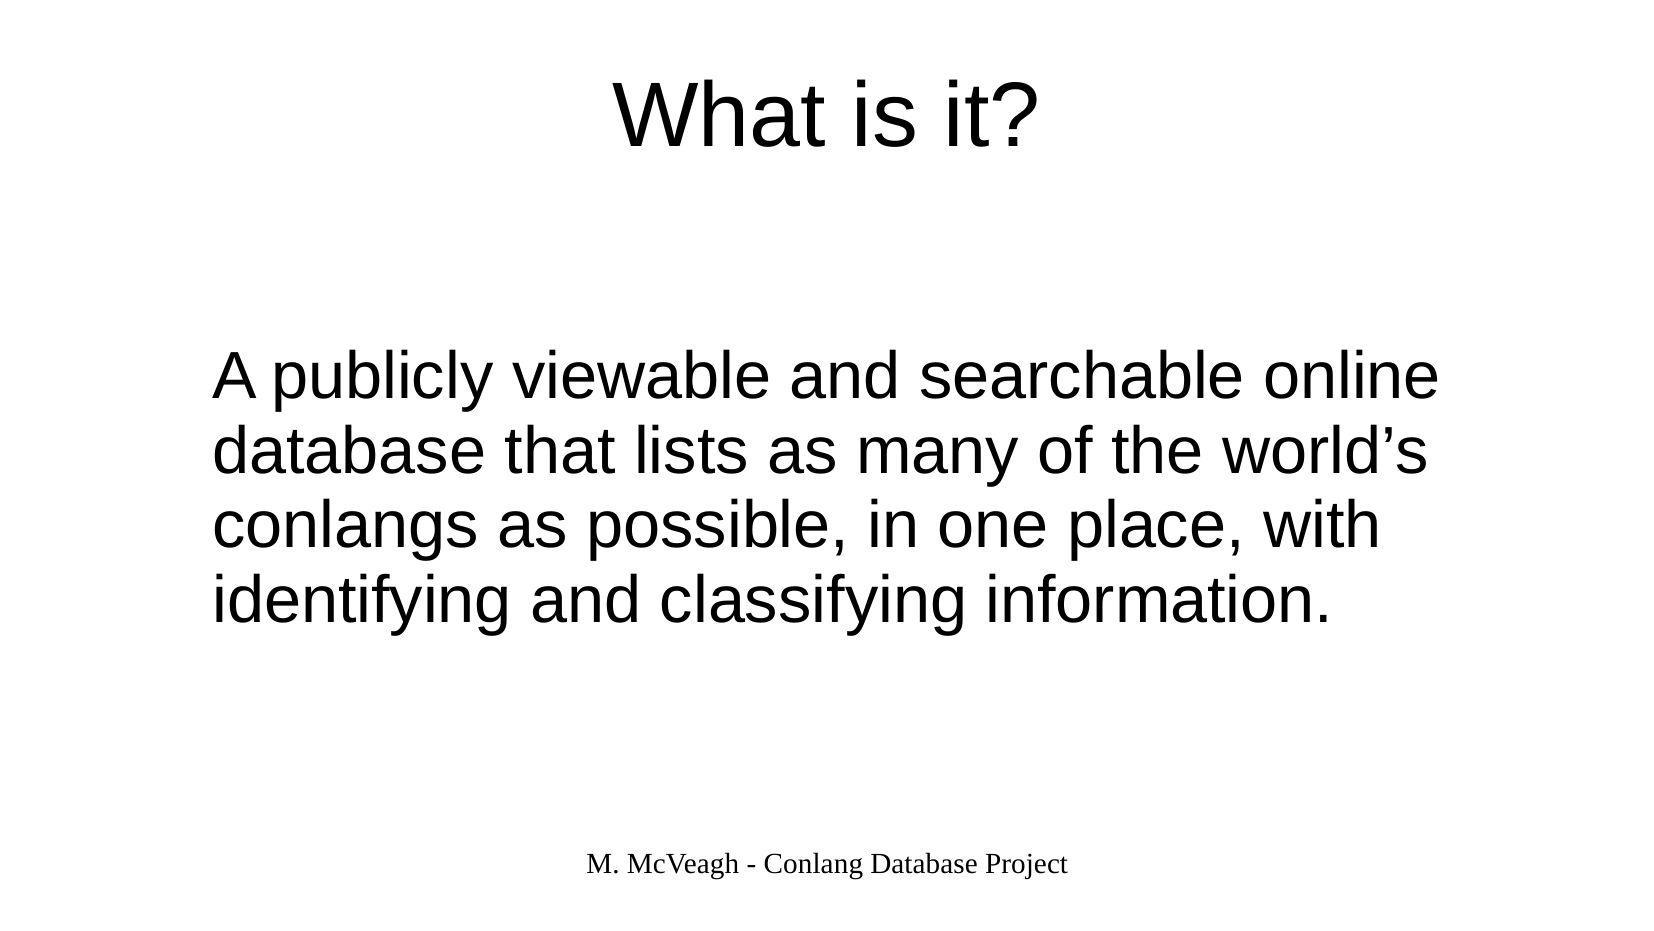

# What is it?
A publicly viewable and searchable online database that lists as many of the world’s conlangs as possible, in one place, with identifying and classifying information.
M. McVeagh - Conlang Database Project